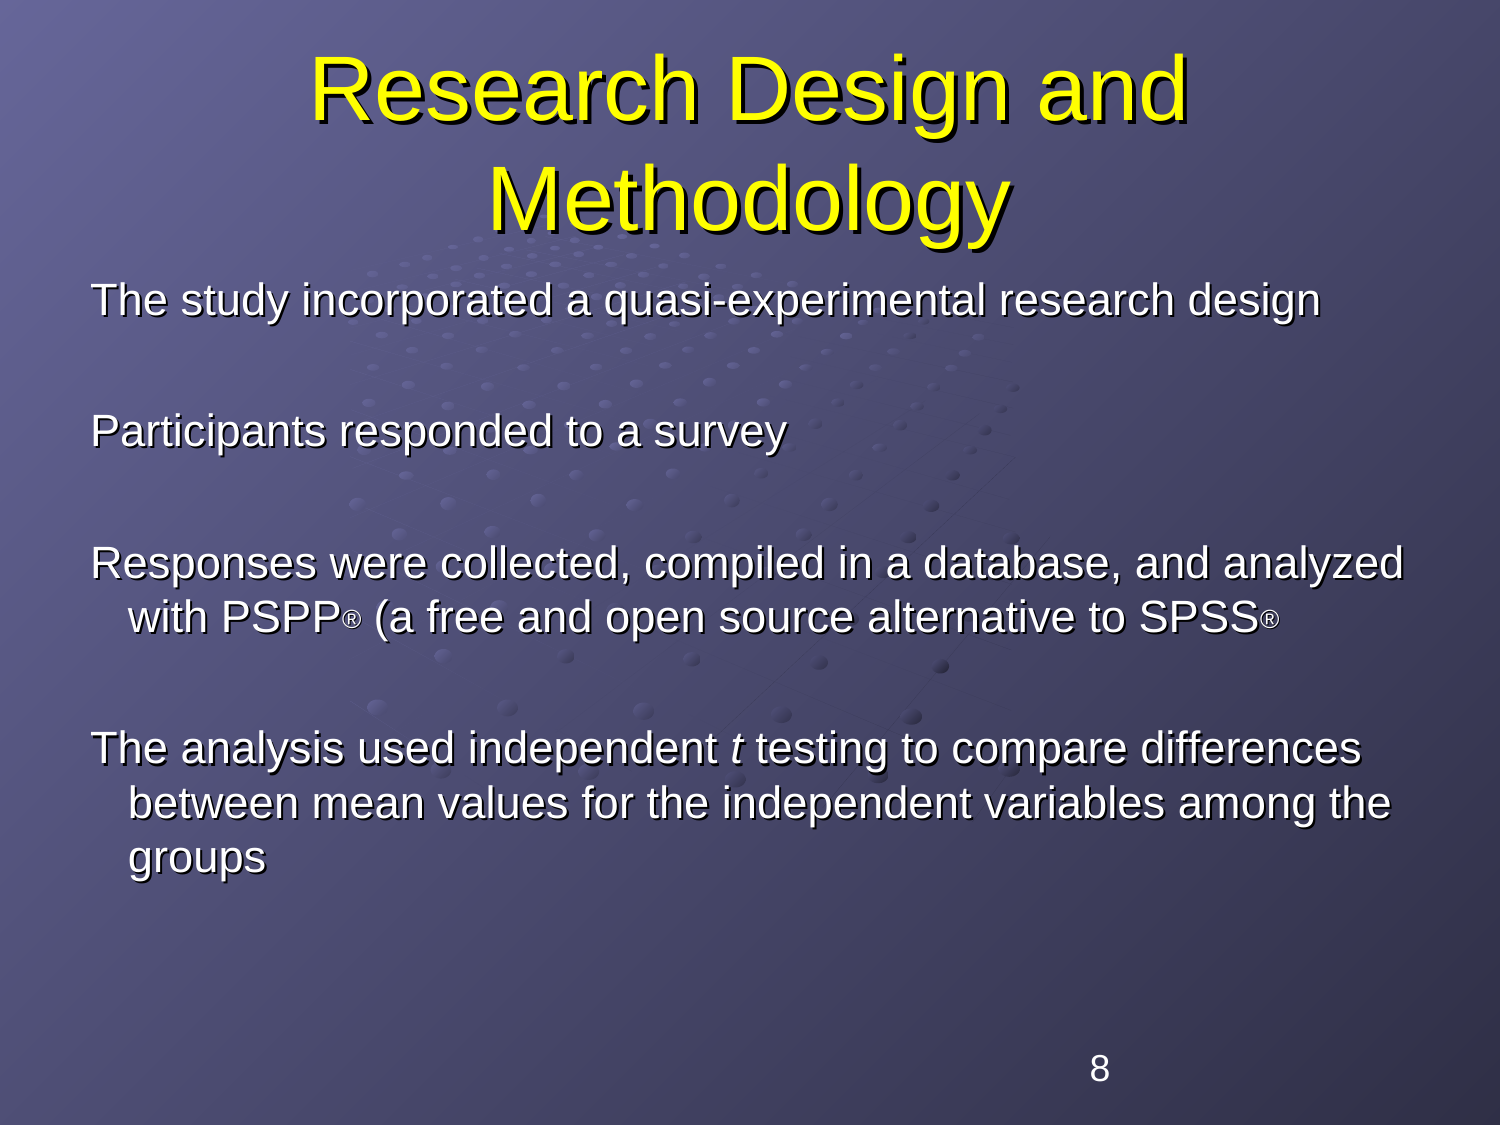

# Research Design and Methodology
The study incorporated a quasi-experimental research design
Participants responded to a survey
Responses were collected, compiled in a database, and analyzed with PSPP® (a free and open source alternative to SPSS®
The analysis used independent t testing to compare differences between mean values for the independent variables among the groups
8